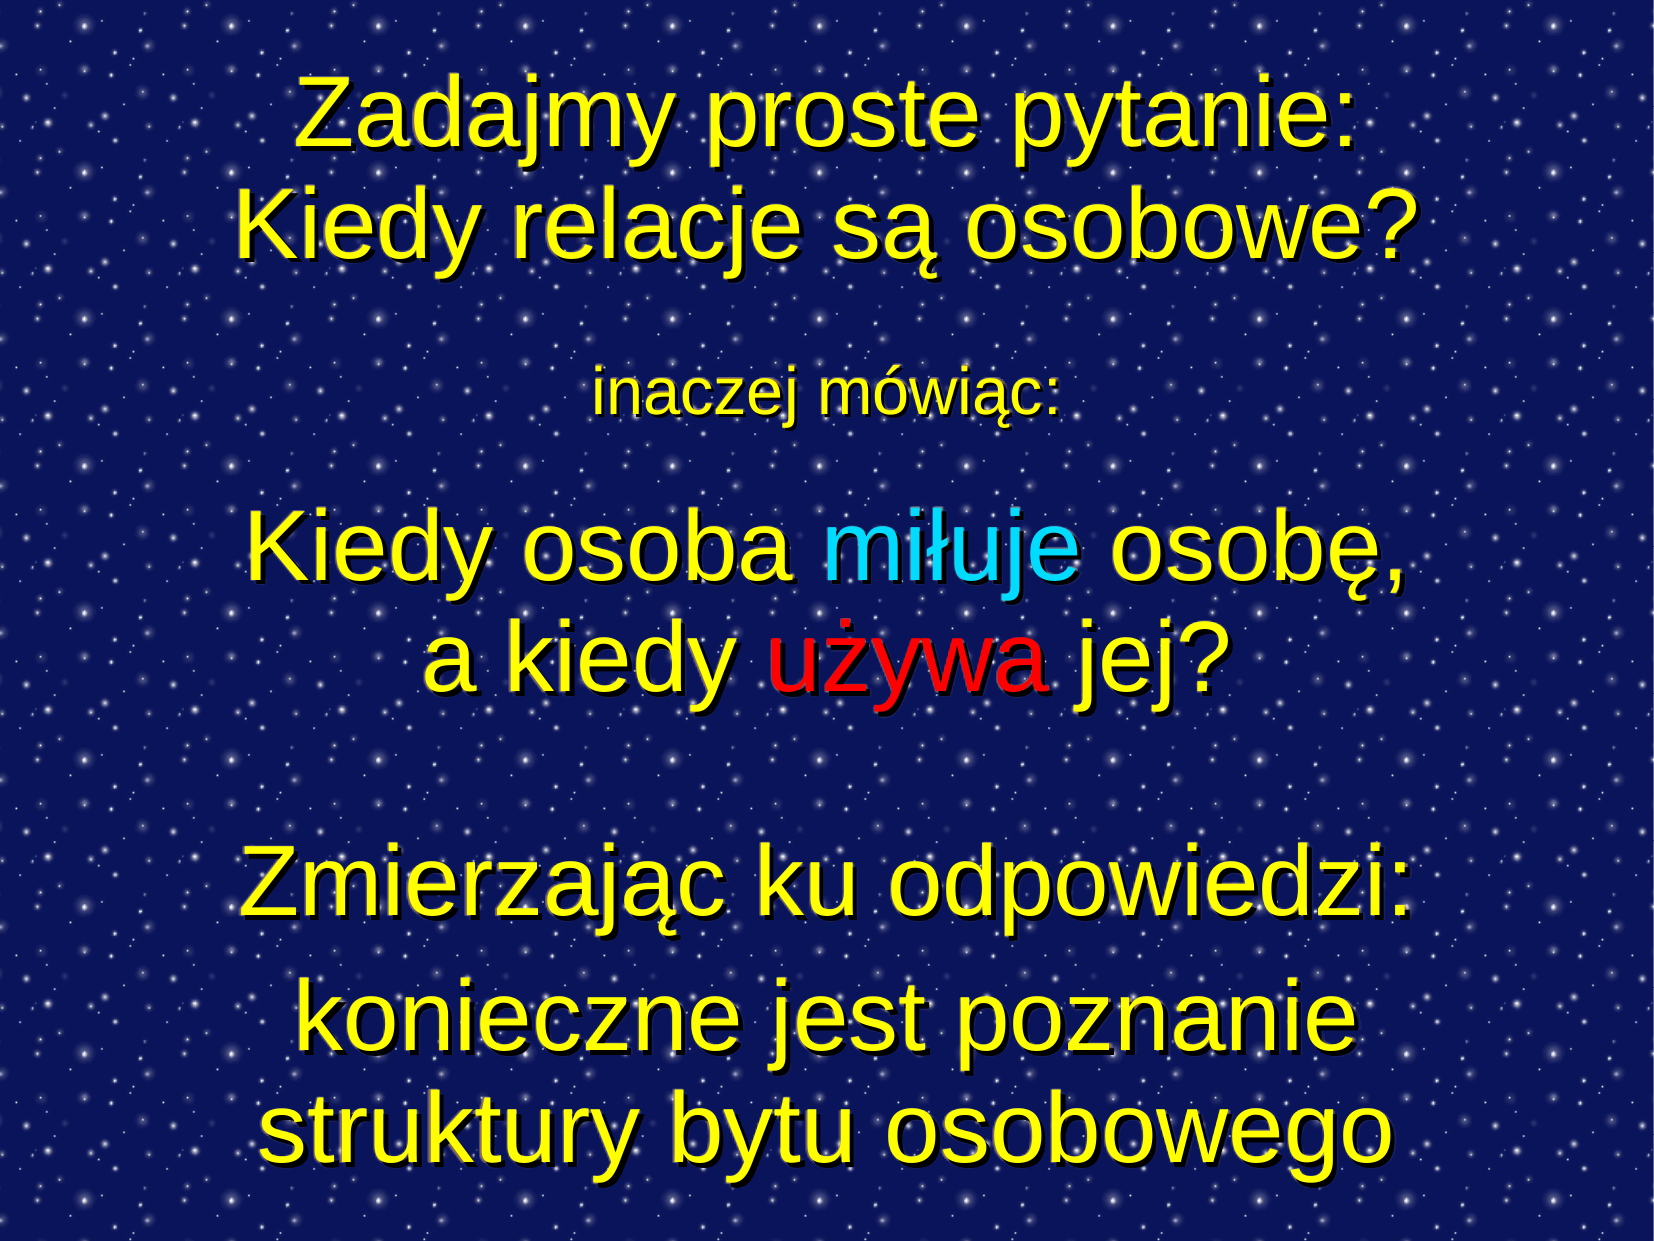

# Zadajmy proste pytanie:
Kiedy relacje są osobowe?
inaczej mówiąc:
Kiedy osoba miłuje osobę,
a kiedy używa jej?
Zmierzając ku odpowiedzi:
konieczne jest poznanie
struktury bytu osobowego